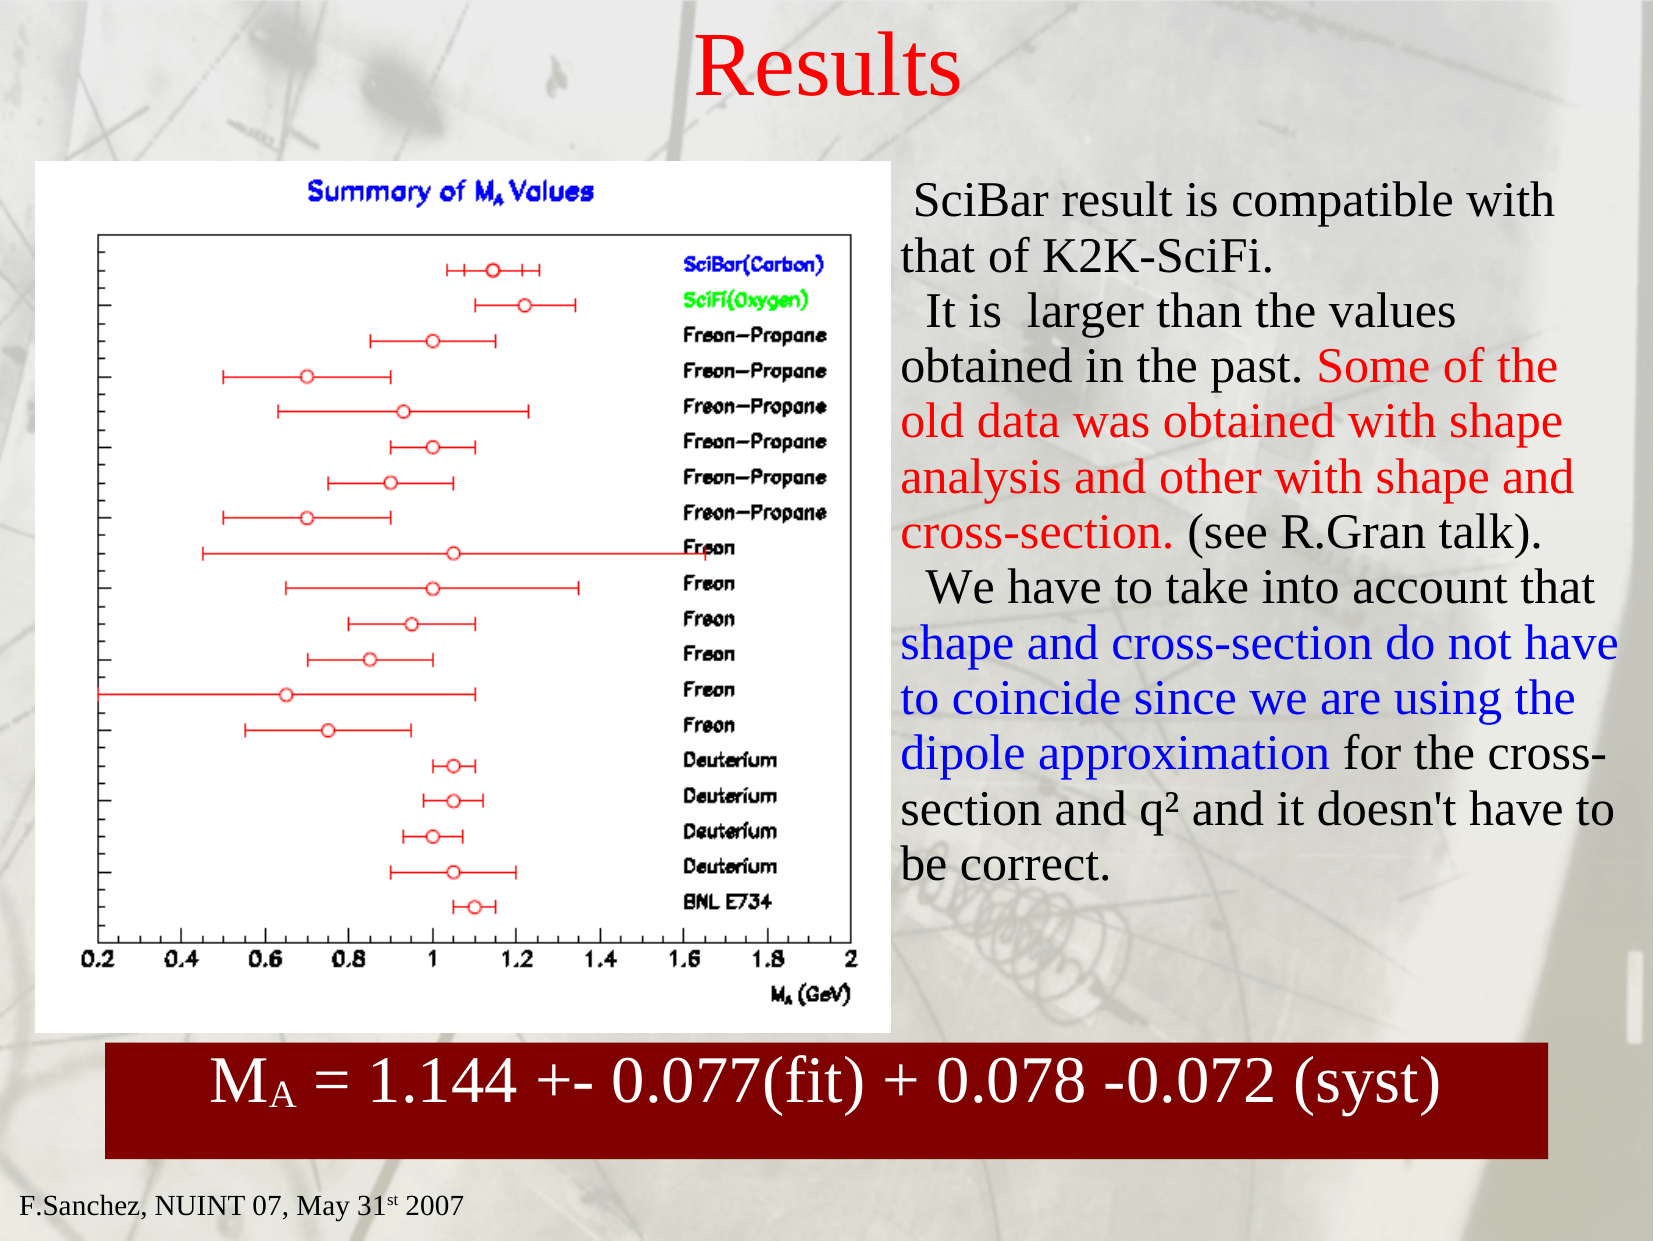

# Results
 SciBar result is compatible with that of K2K-SciFi.
 It is larger than the values obtained in the past. Some of the old data was obtained with shape analysis and other with shape and cross-section. (see R.Gran talk).
 We have to take into account that shape and cross-section do not have to coincide since we are using the dipole approximation for the cross-section and q² and it doesn't have to be correct.
MA = 1.144 +- 0.077(fit) + 0.078 -0.072 (syst)